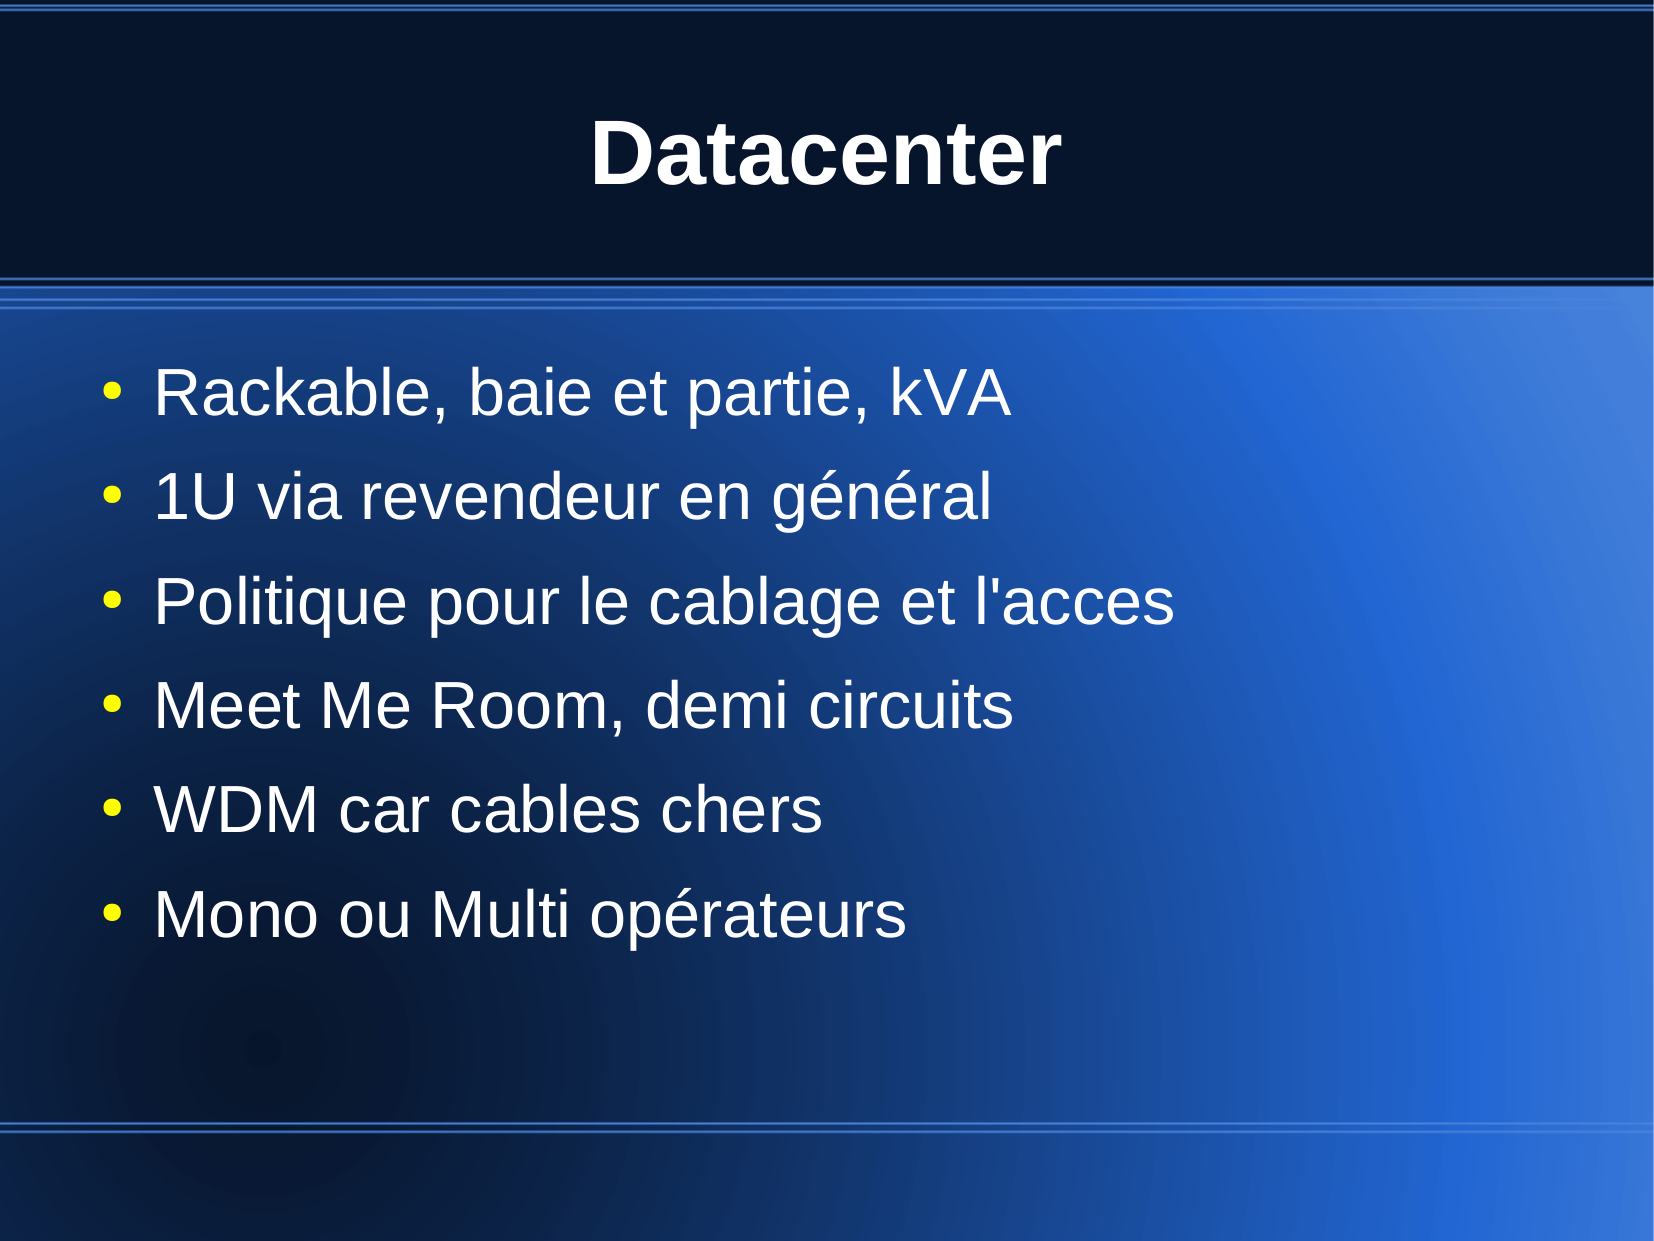

# Datacenter
Rackable, baie et partie, kVA
1U via revendeur en général
Politique pour le cablage et l'acces
Meet Me Room, demi circuits
WDM car cables chers
Mono ou Multi opérateurs